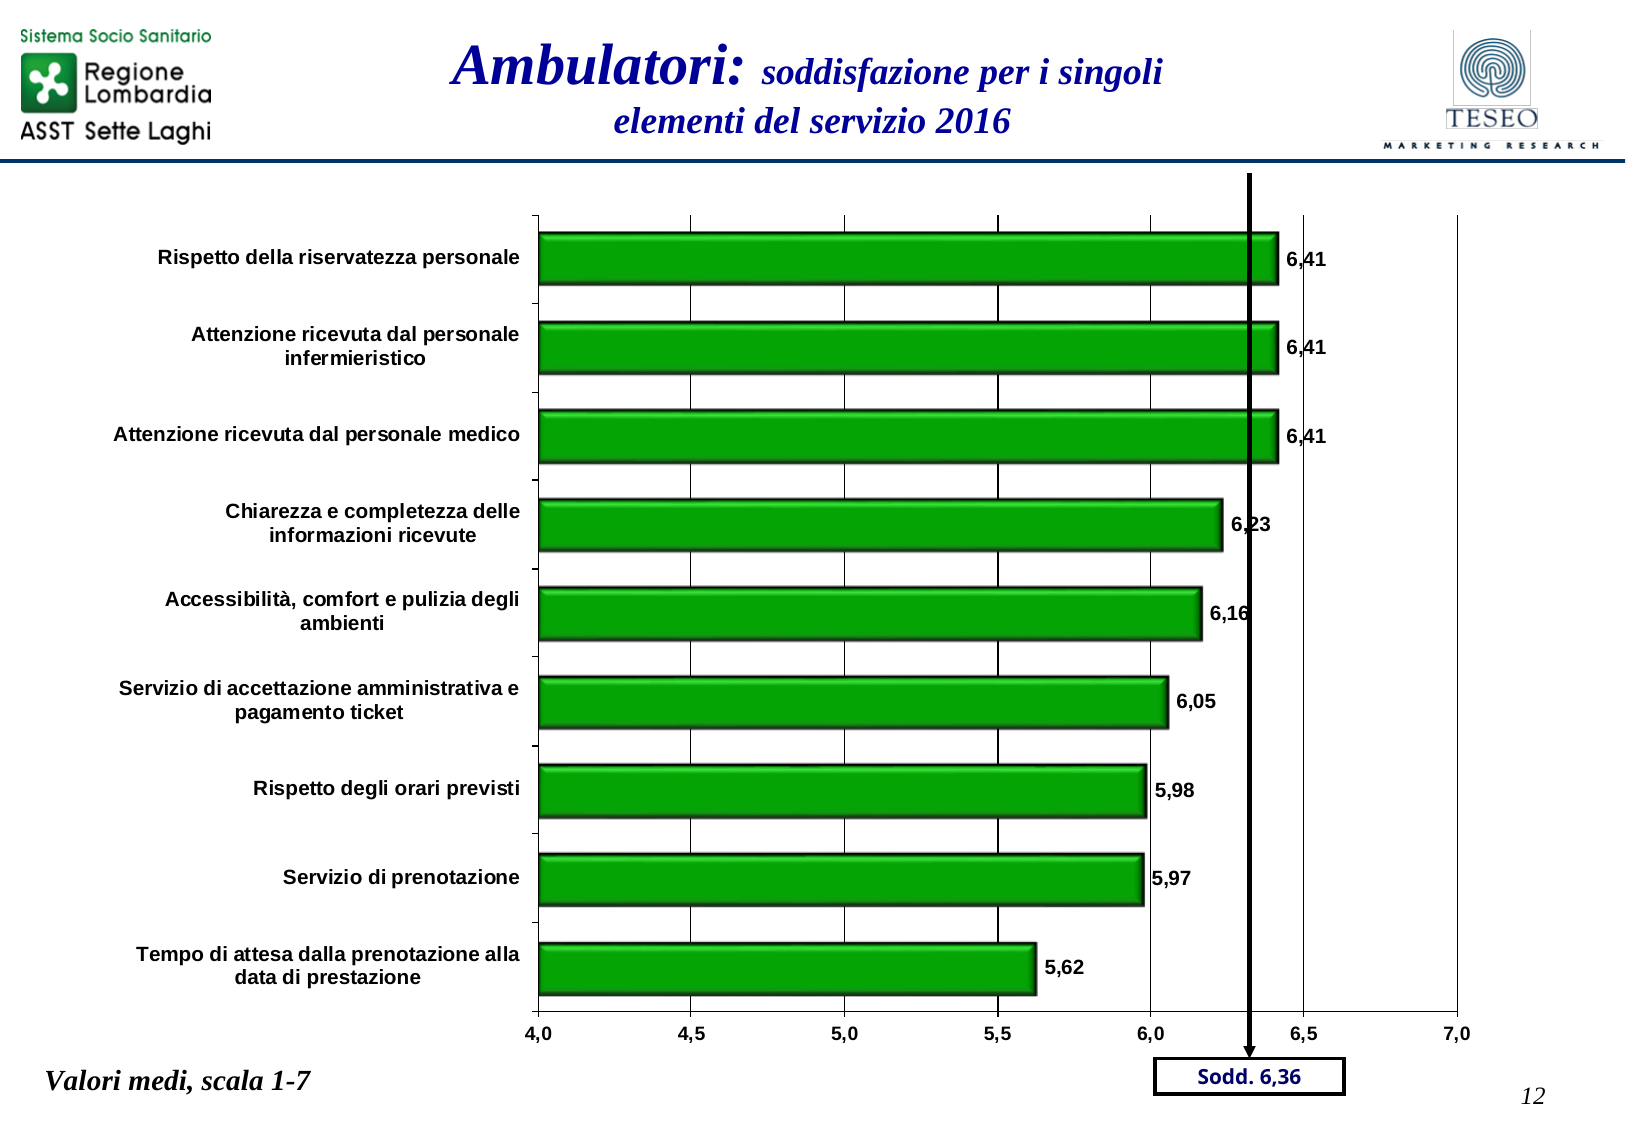

Ambulatori: soddisfazione per i singoli
elementi del servizio 2016
Valori medi, scala 1-7
Sodd. 6,36